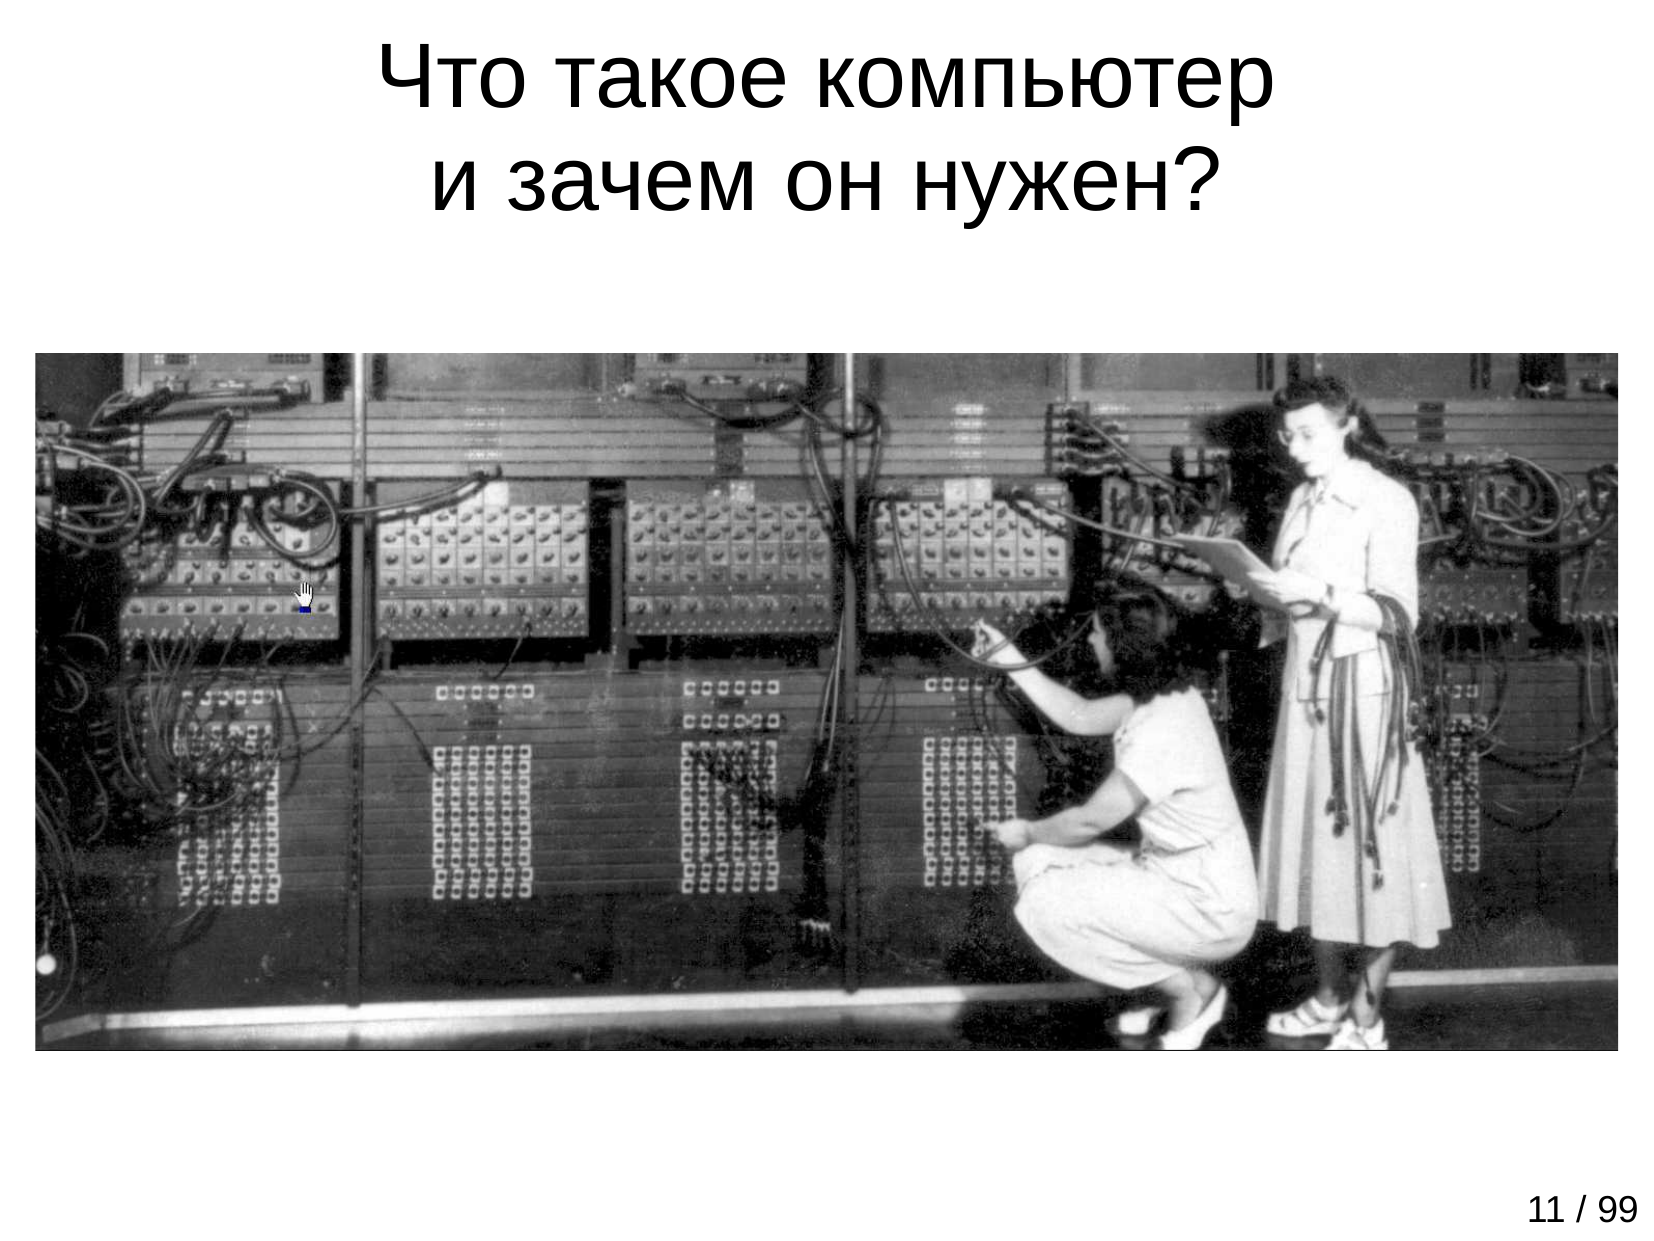

# Что такое компьютер и зачем он нужен?
9 / 99